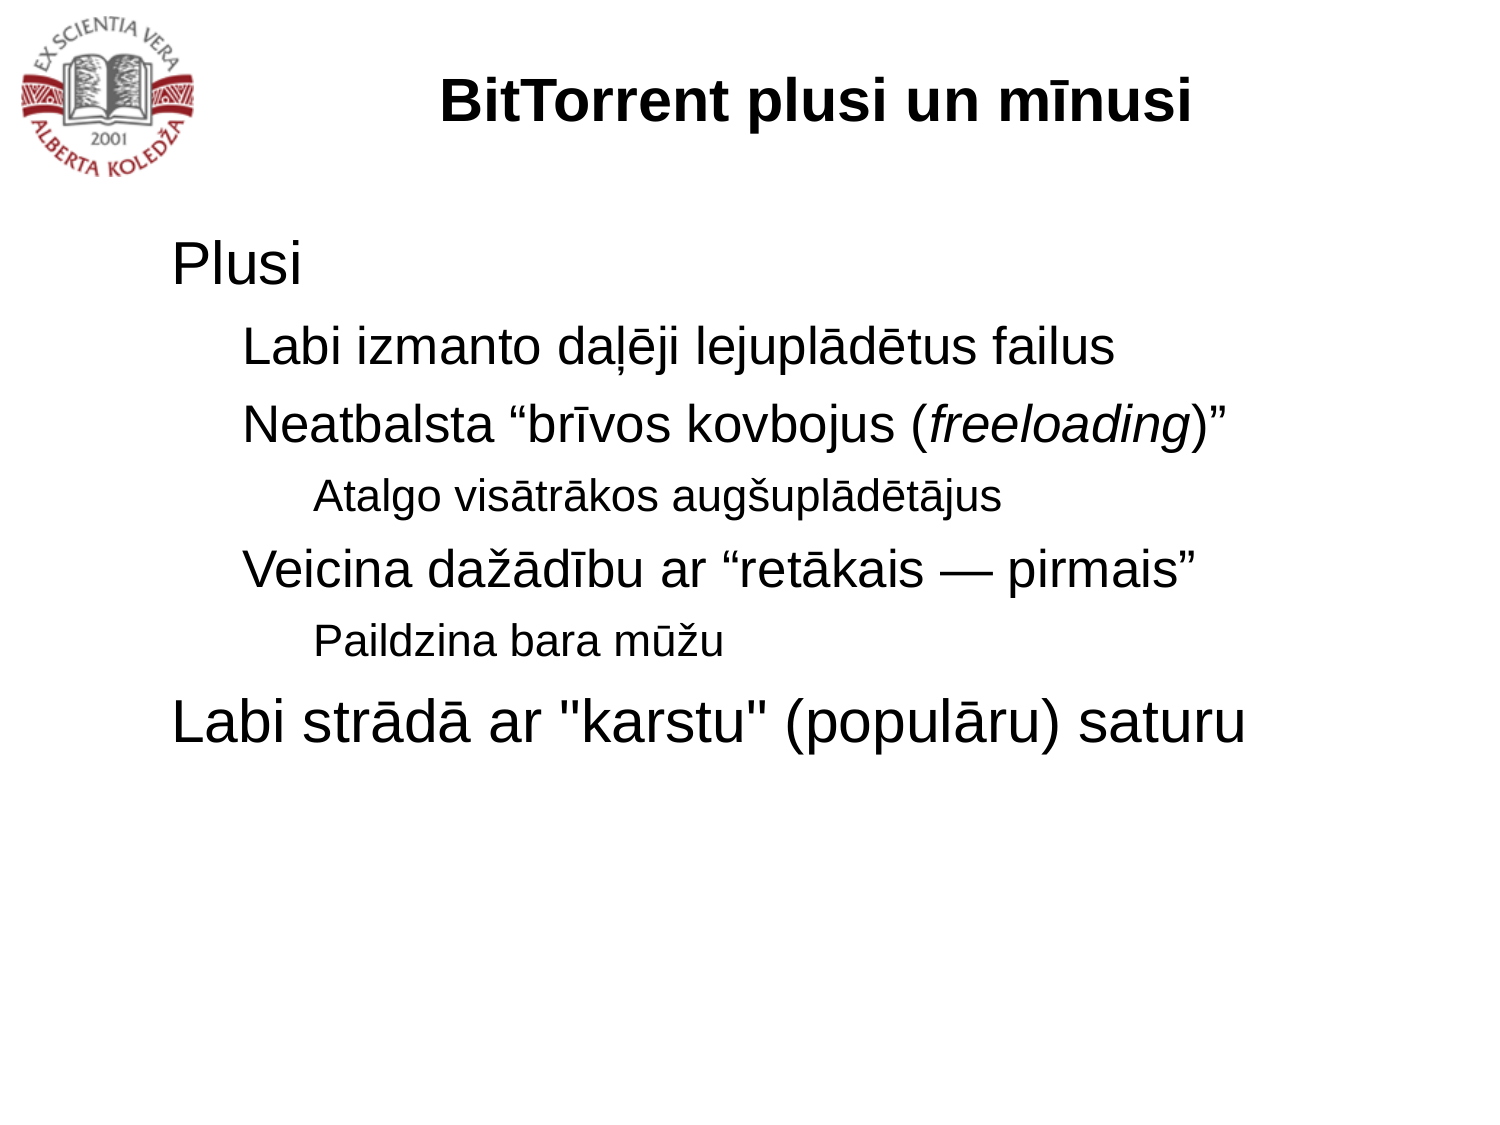

# BitTorrent plusi un mīnusi
Plusi
Labi izmanto daļēji lejuplādētus failus
Neatbalsta “brīvos kovbojus (freeloading)”
Atalgo visātrākos augšuplādētājus
Veicina dažādību ar “retākais — pirmais”
Paildzina bara mūžu
Labi strādā ar "karstu" (populāru) saturu